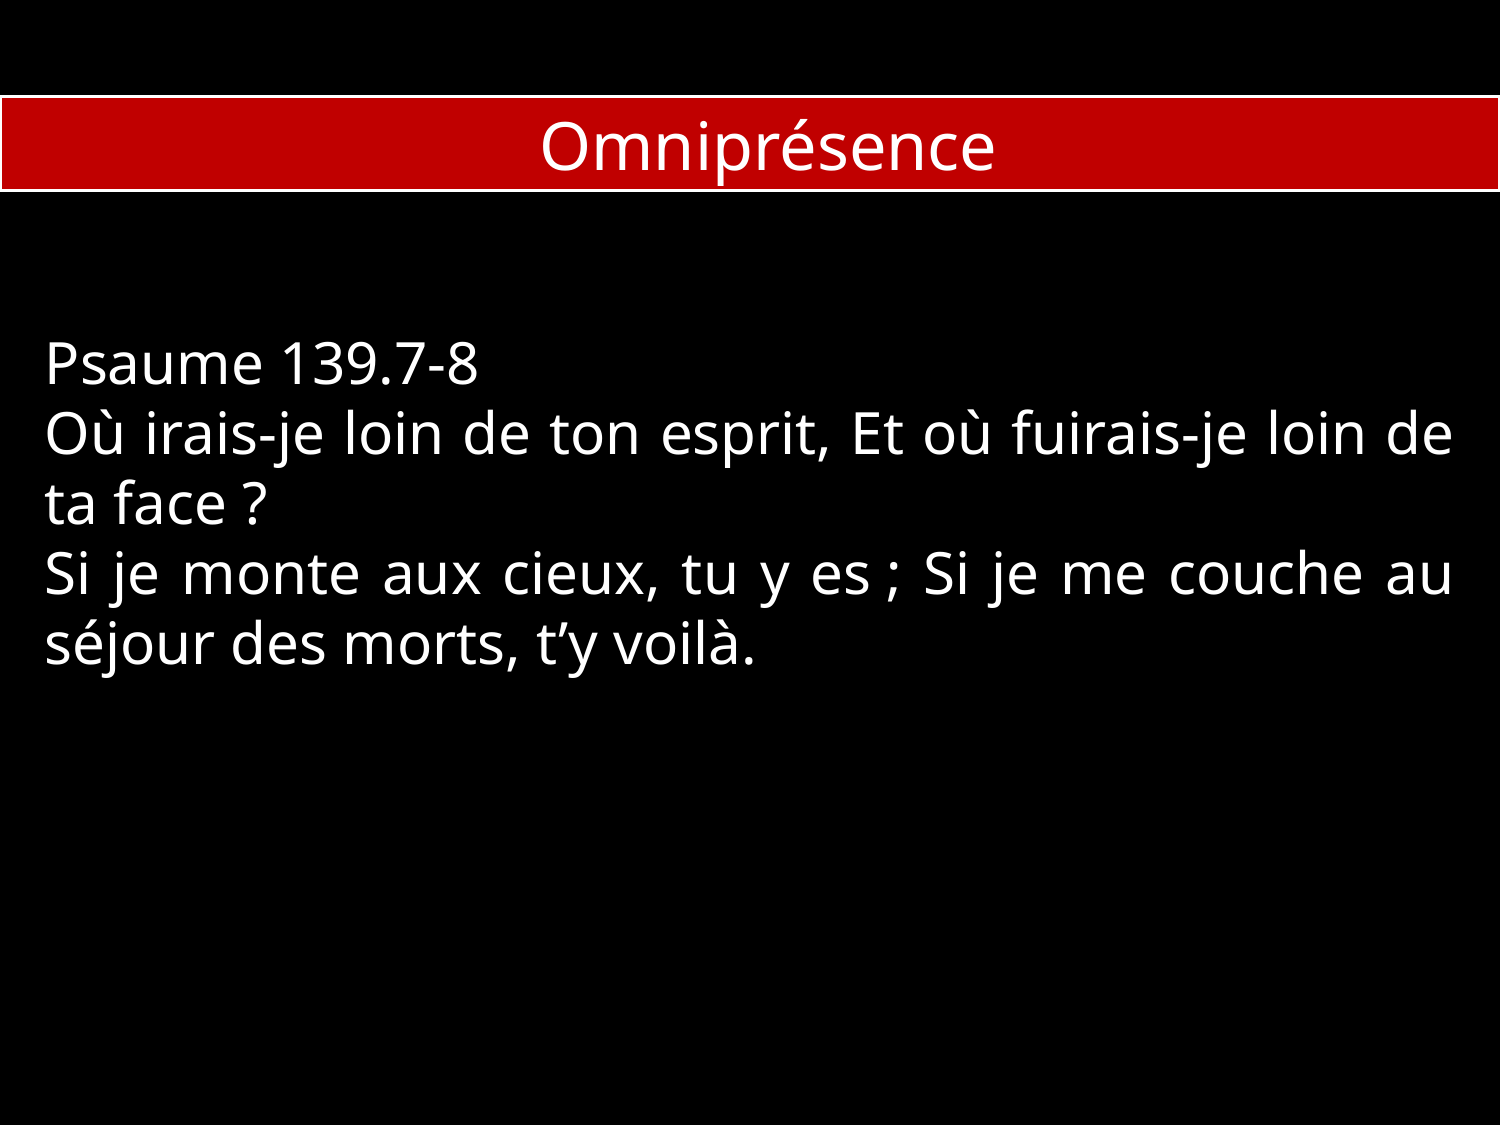

Omniprésence
Psaume 139.7-8
Où irais-je loin de ton esprit, Et où fuirais-je loin de ta face ?
Si je monte aux cieux, tu y es ; Si je me couche au séjour des morts, t’y voilà.